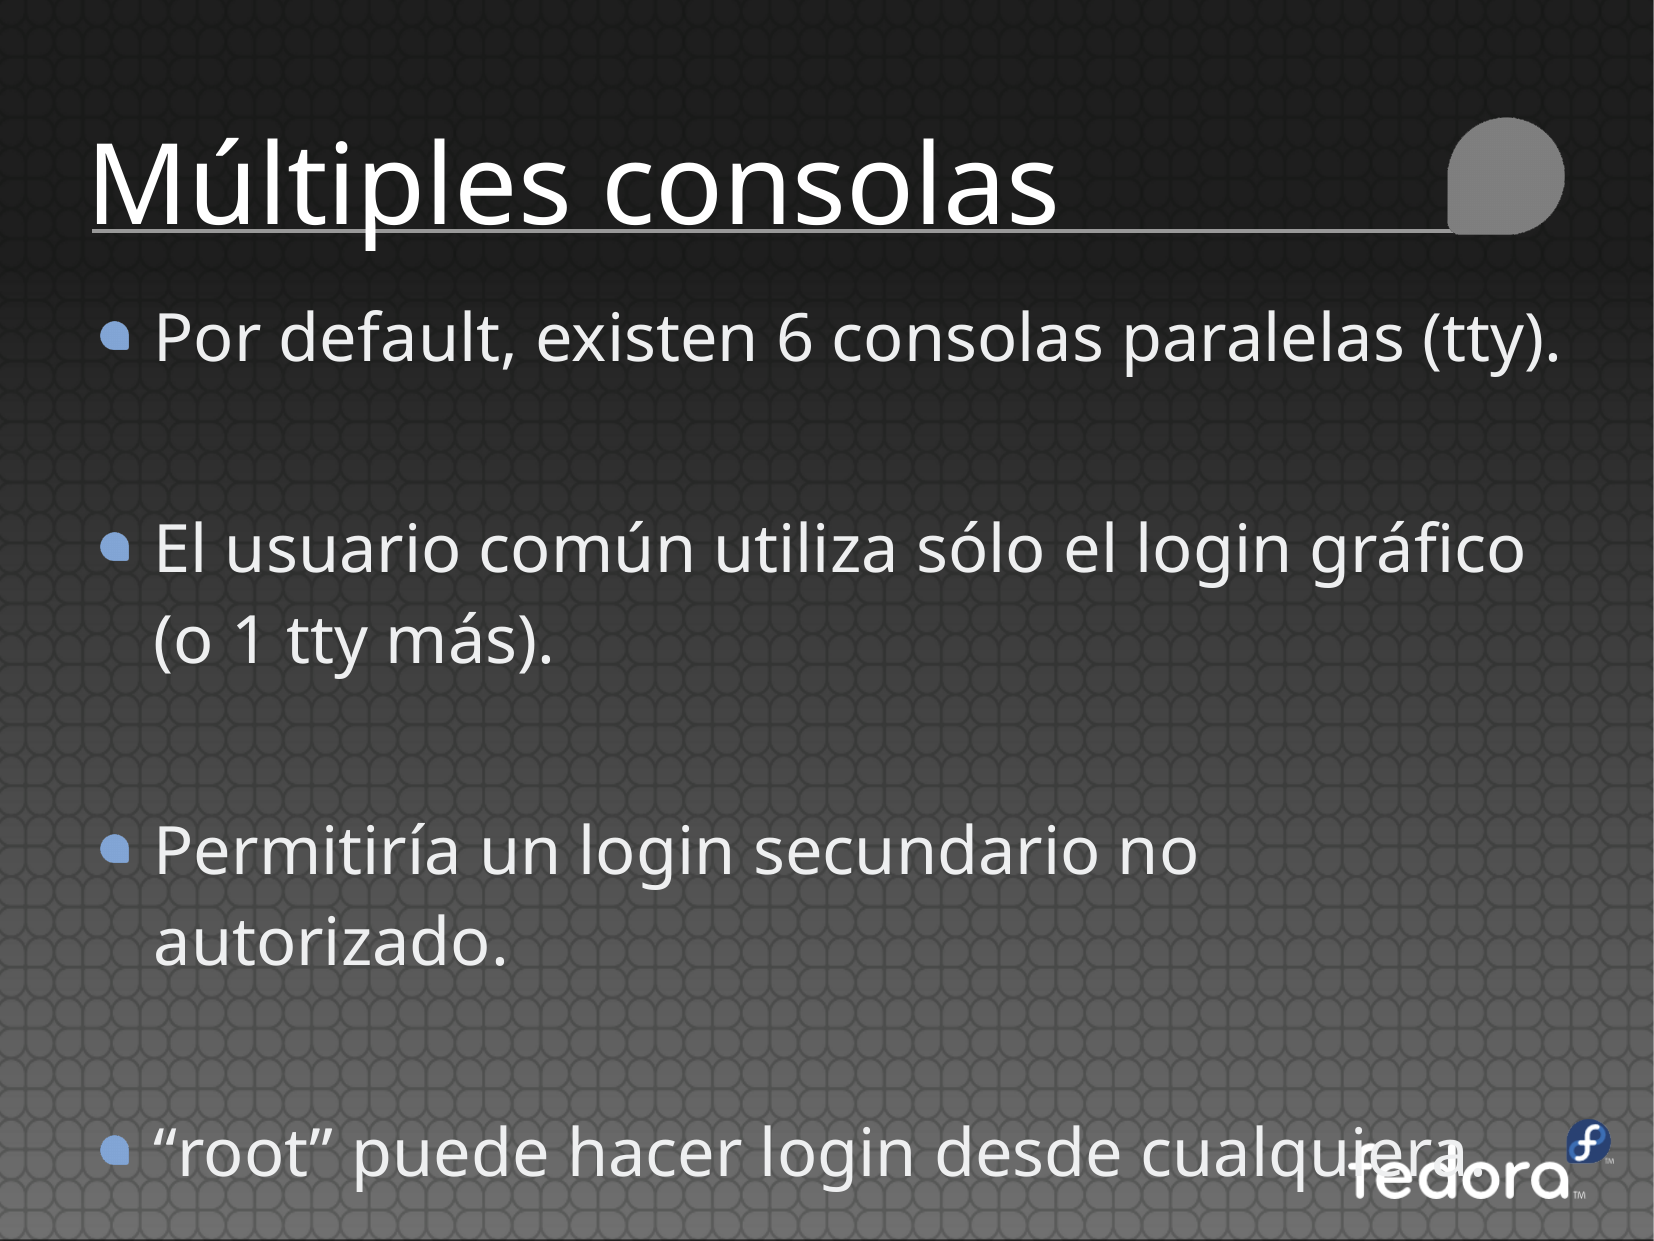

# Múltiples consolas
Por default, existen 6 consolas paralelas (tty).
El usuario común utiliza sólo el login gráfico
(o 1 tty más).
Permitiría un login secundario no autorizado.
“root” puede hacer login desde cualquiera.